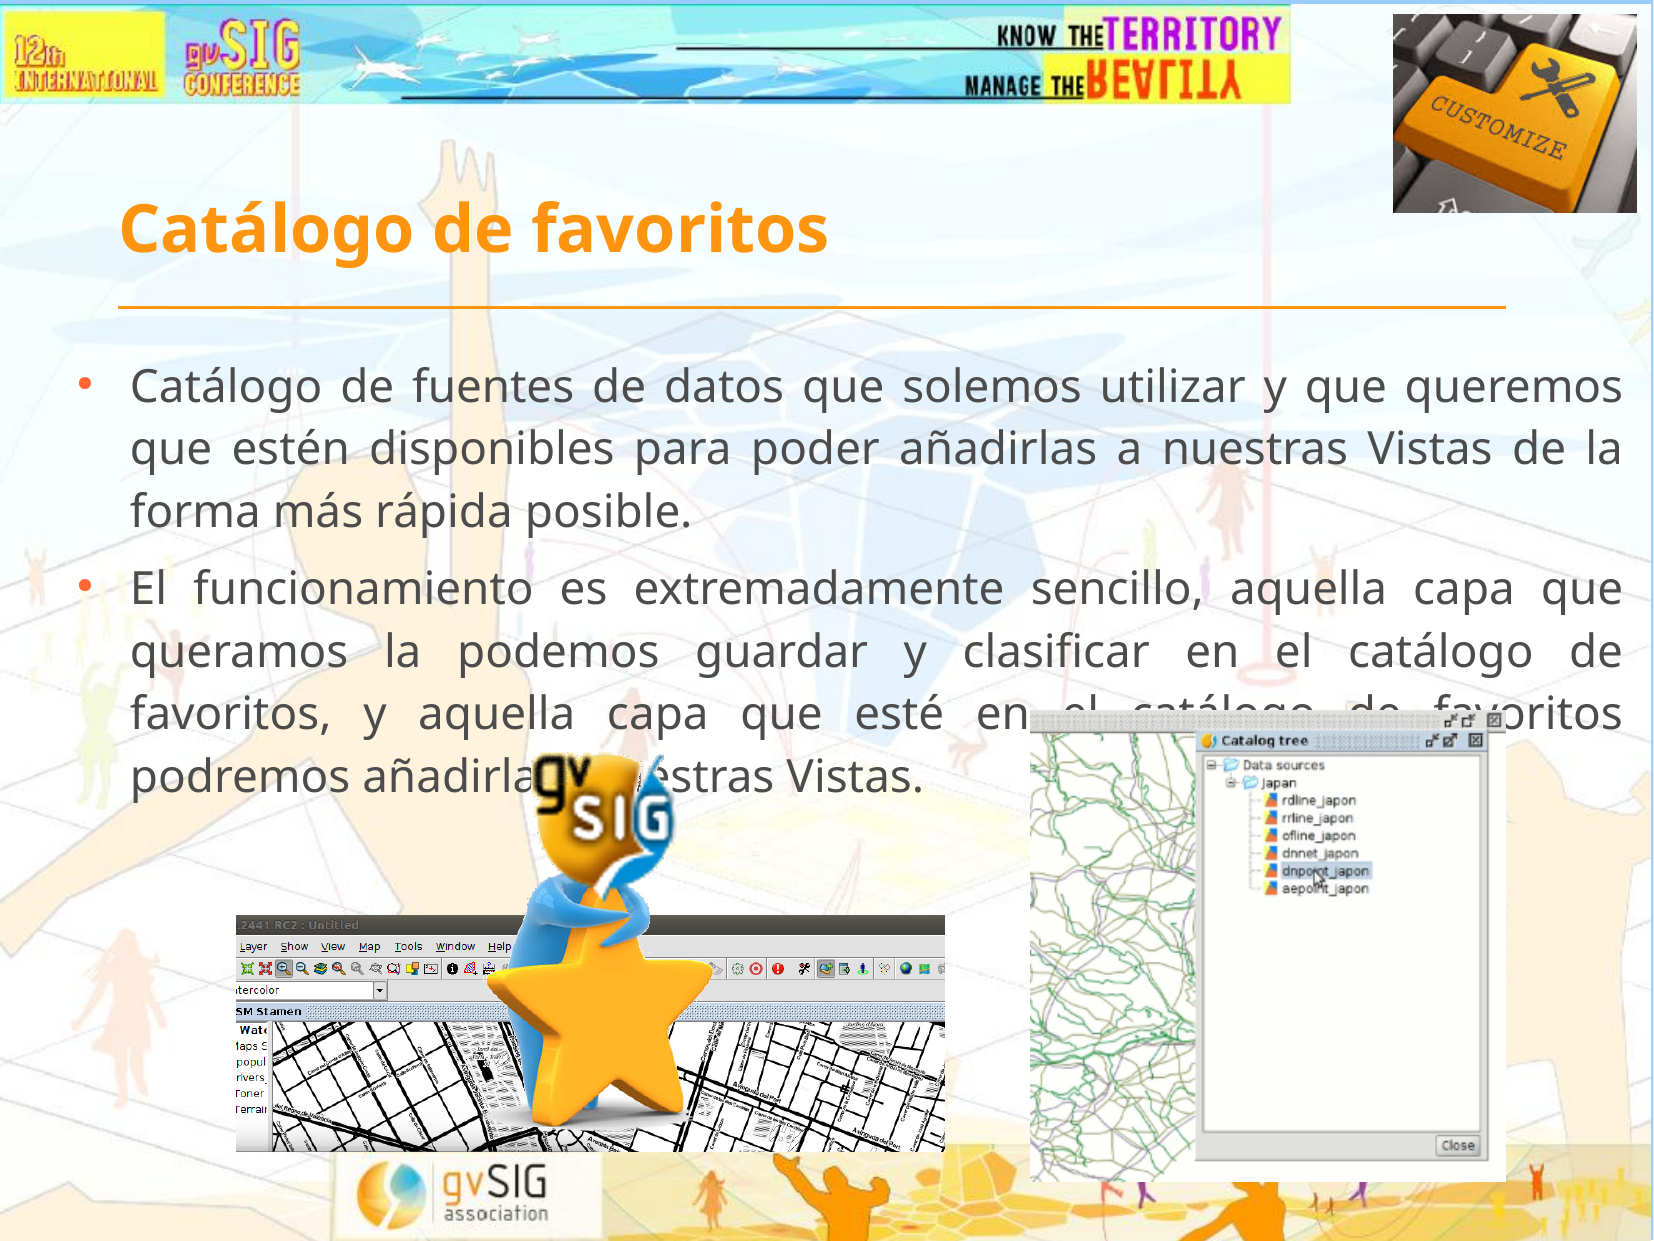

# Catálogo de favoritos
Catálogo de fuentes de datos que solemos utilizar y que queremos que estén disponibles para poder añadirlas a nuestras Vistas de la forma más rápida posible.
El funcionamiento es extremadamente sencillo, aquella capa que queramos la podemos guardar y clasificar en el catálogo de favoritos, y aquella capa que esté en el catálogo de favoritos podremos añadirla a nuestras Vistas.